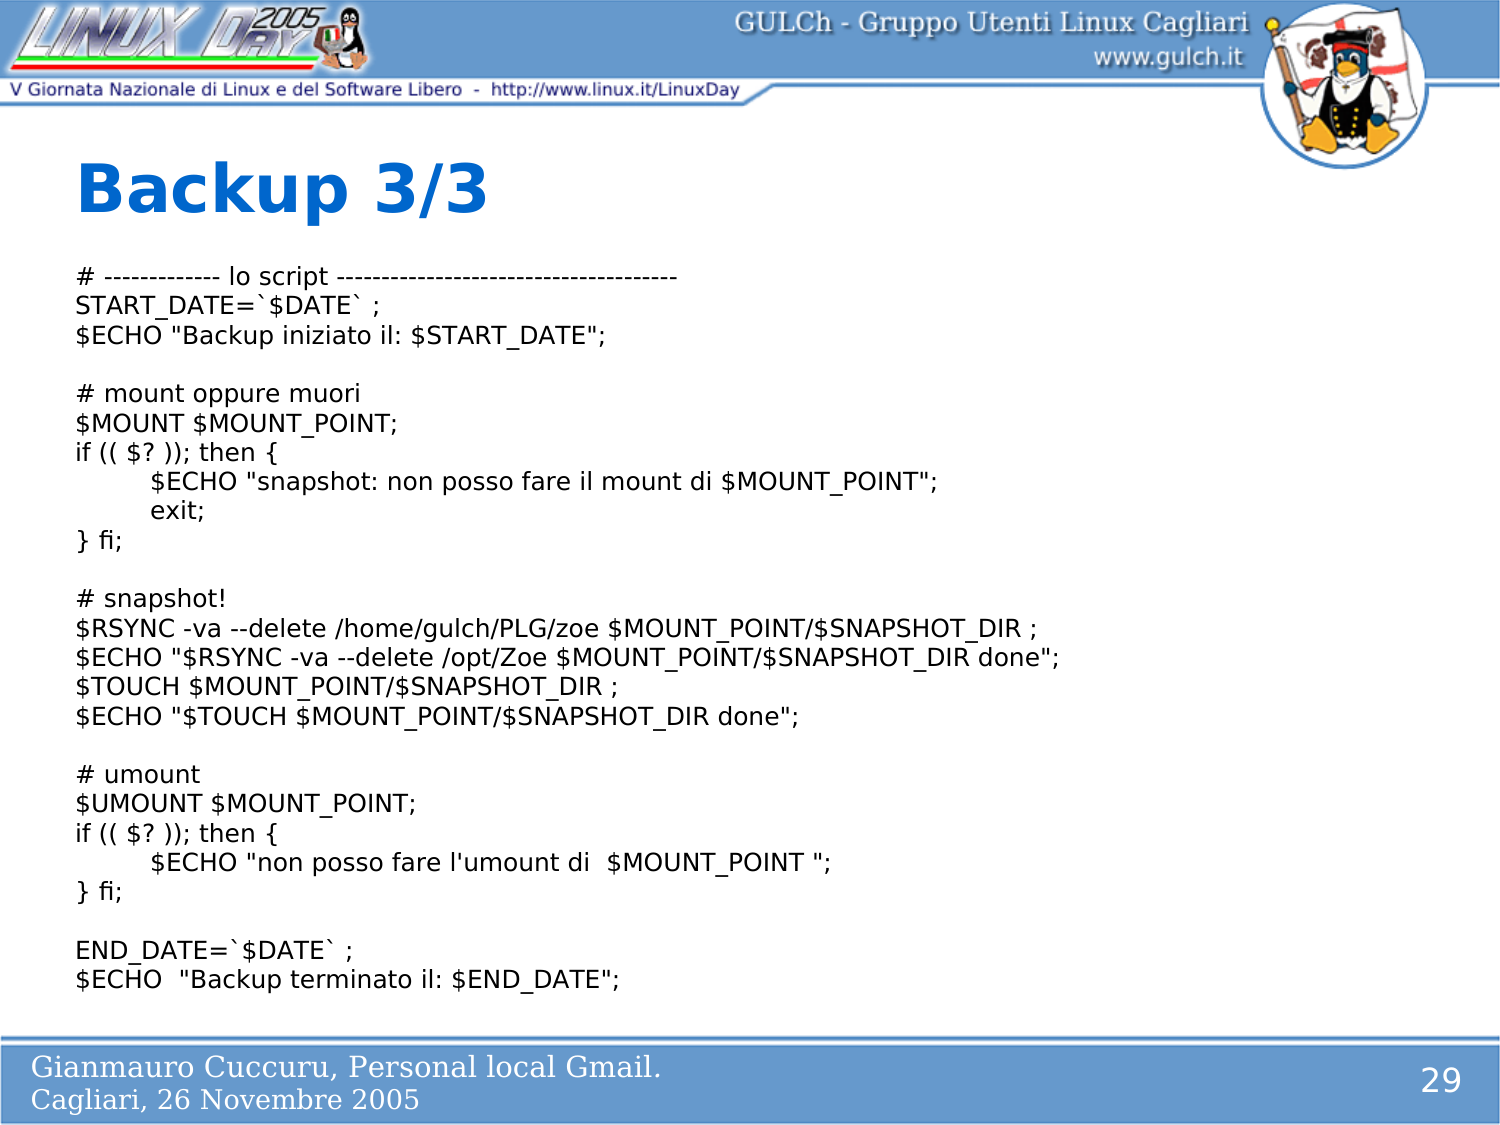

Backup 3/3
# ------------- lo script --------------------------------------
START_DATE=`$DATE` ;
$ECHO "Backup iniziato il: $START_DATE";
# mount oppure muori
$MOUNT $MOUNT_POINT;
if (( $? )); then {
	$ECHO "snapshot: non posso fare il mount di $MOUNT_POINT";
	exit;
} fi;
# snapshot!
$RSYNC -va --delete /home/gulch/PLG/zoe $MOUNT_POINT/$SNAPSHOT_DIR ;
$ECHO "$RSYNC -va --delete /opt/Zoe $MOUNT_POINT/$SNAPSHOT_DIR done";
$TOUCH $MOUNT_POINT/$SNAPSHOT_DIR ;
$ECHO "$TOUCH $MOUNT_POINT/$SNAPSHOT_DIR done";
# umount
$UMOUNT $MOUNT_POINT;
if (( $? )); then {
	$ECHO "non posso fare l'umount di $MOUNT_POINT ";
} fi;
END_DATE=`$DATE` ;
$ECHO "Backup terminato il: $END_DATE";